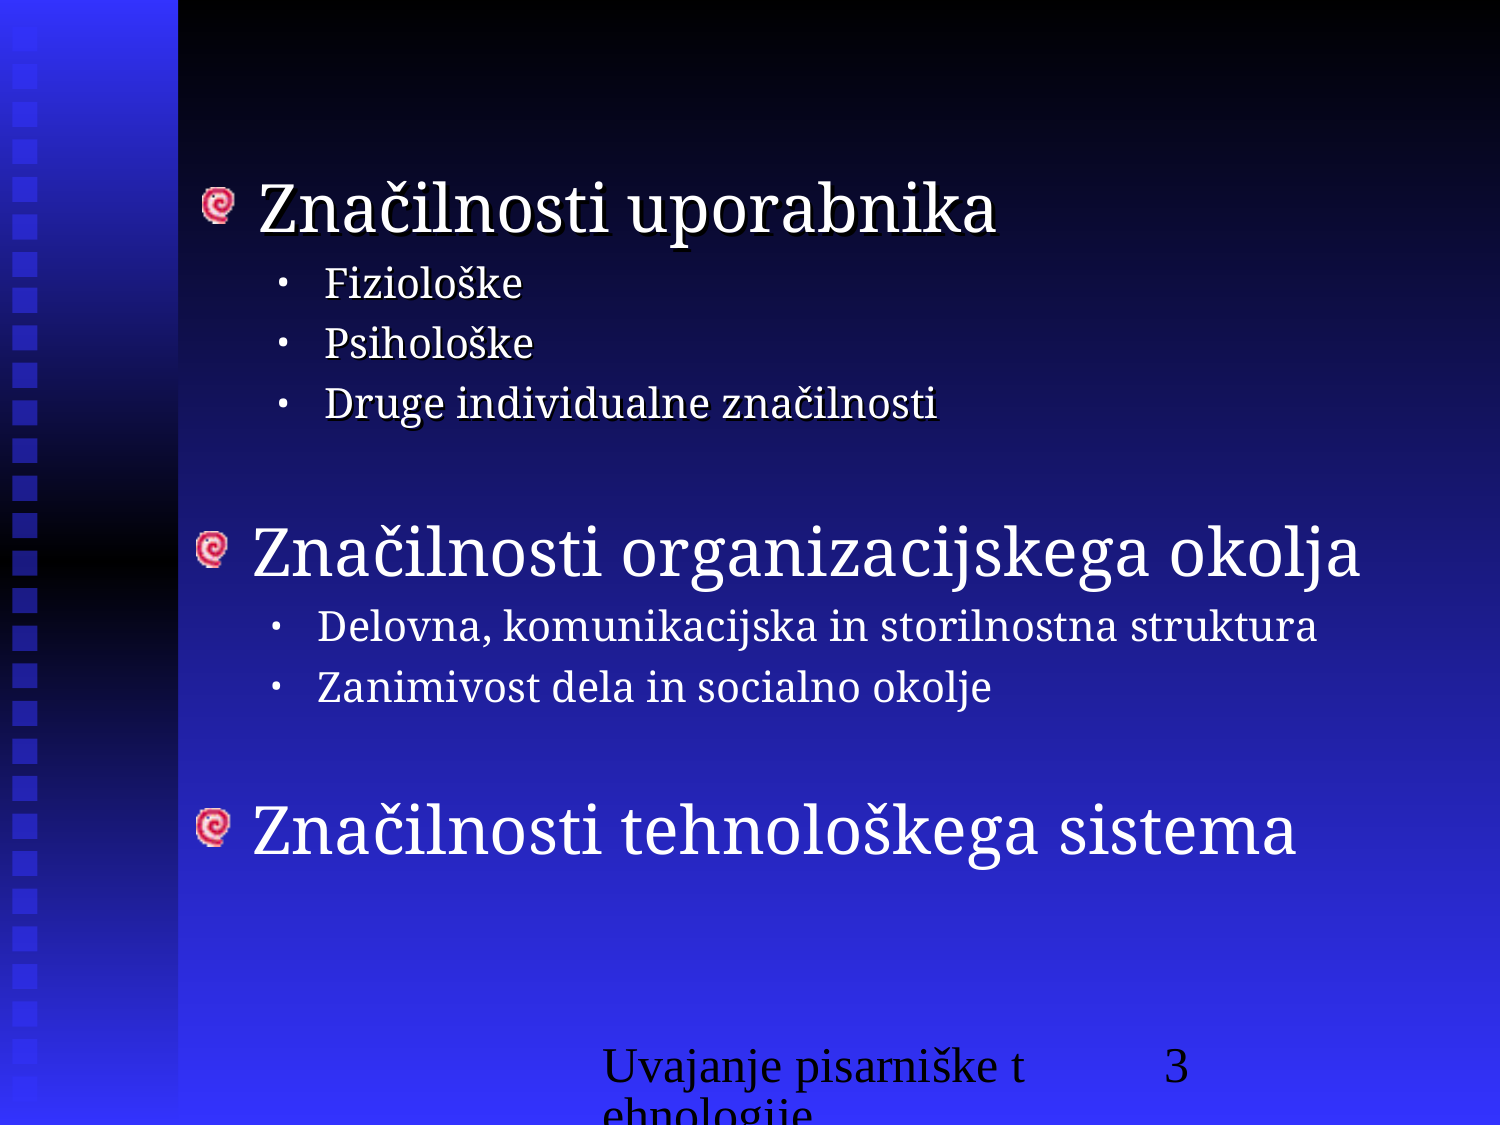

# Značilnosti uporabnika
Fiziološke
Psihološke
Druge individualne značilnosti
Značilnosti organizacijskega okolja
Delovna, komunikacijska in storilnostna struktura
Zanimivost dela in socialno okolje
Značilnosti tehnološkega sistema
Uvajanje pisarniške tehnologije
3